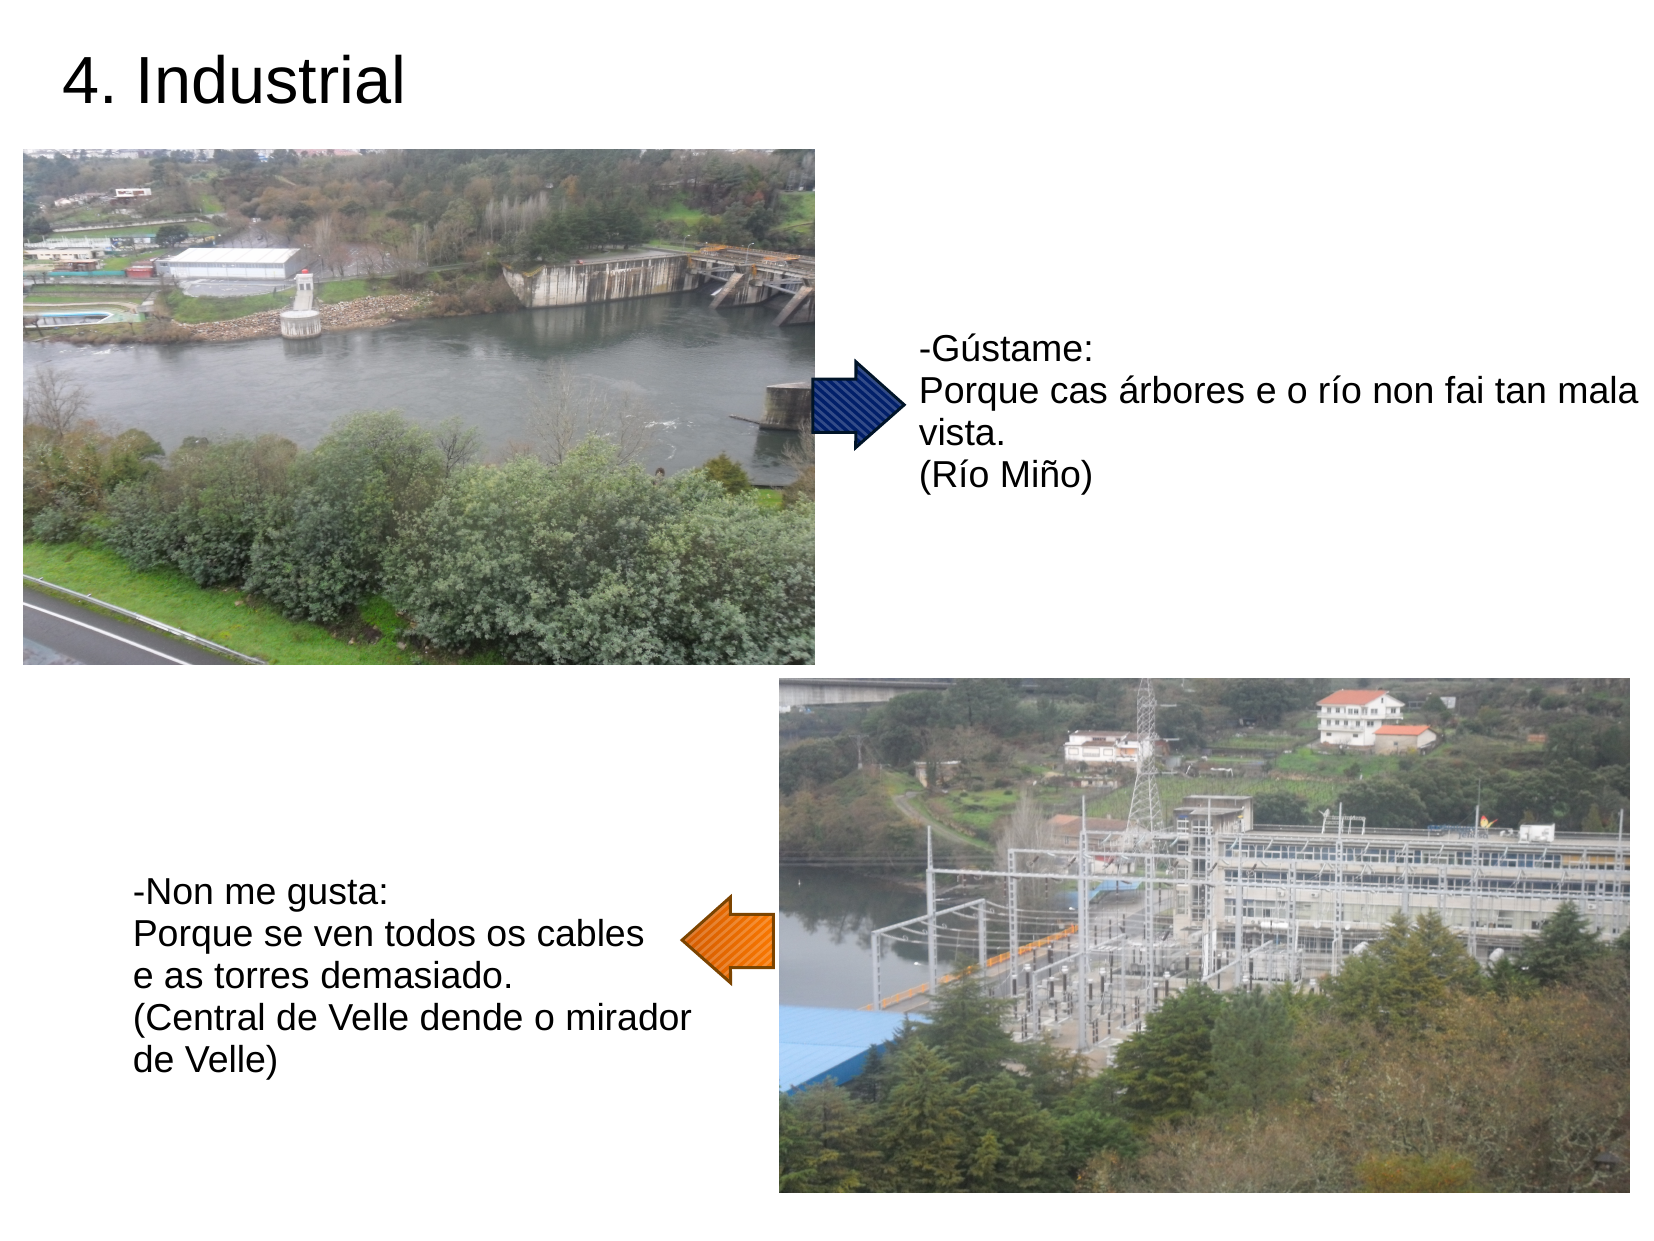

4. Industrial
-Gústame:
Porque cas árbores e o río non fai tan mala
vista.
(Río Miño)
-Non me gusta:
Porque se ven todos os cables
e as torres demasiado.
(Central de Velle dende o mirador
de Velle)